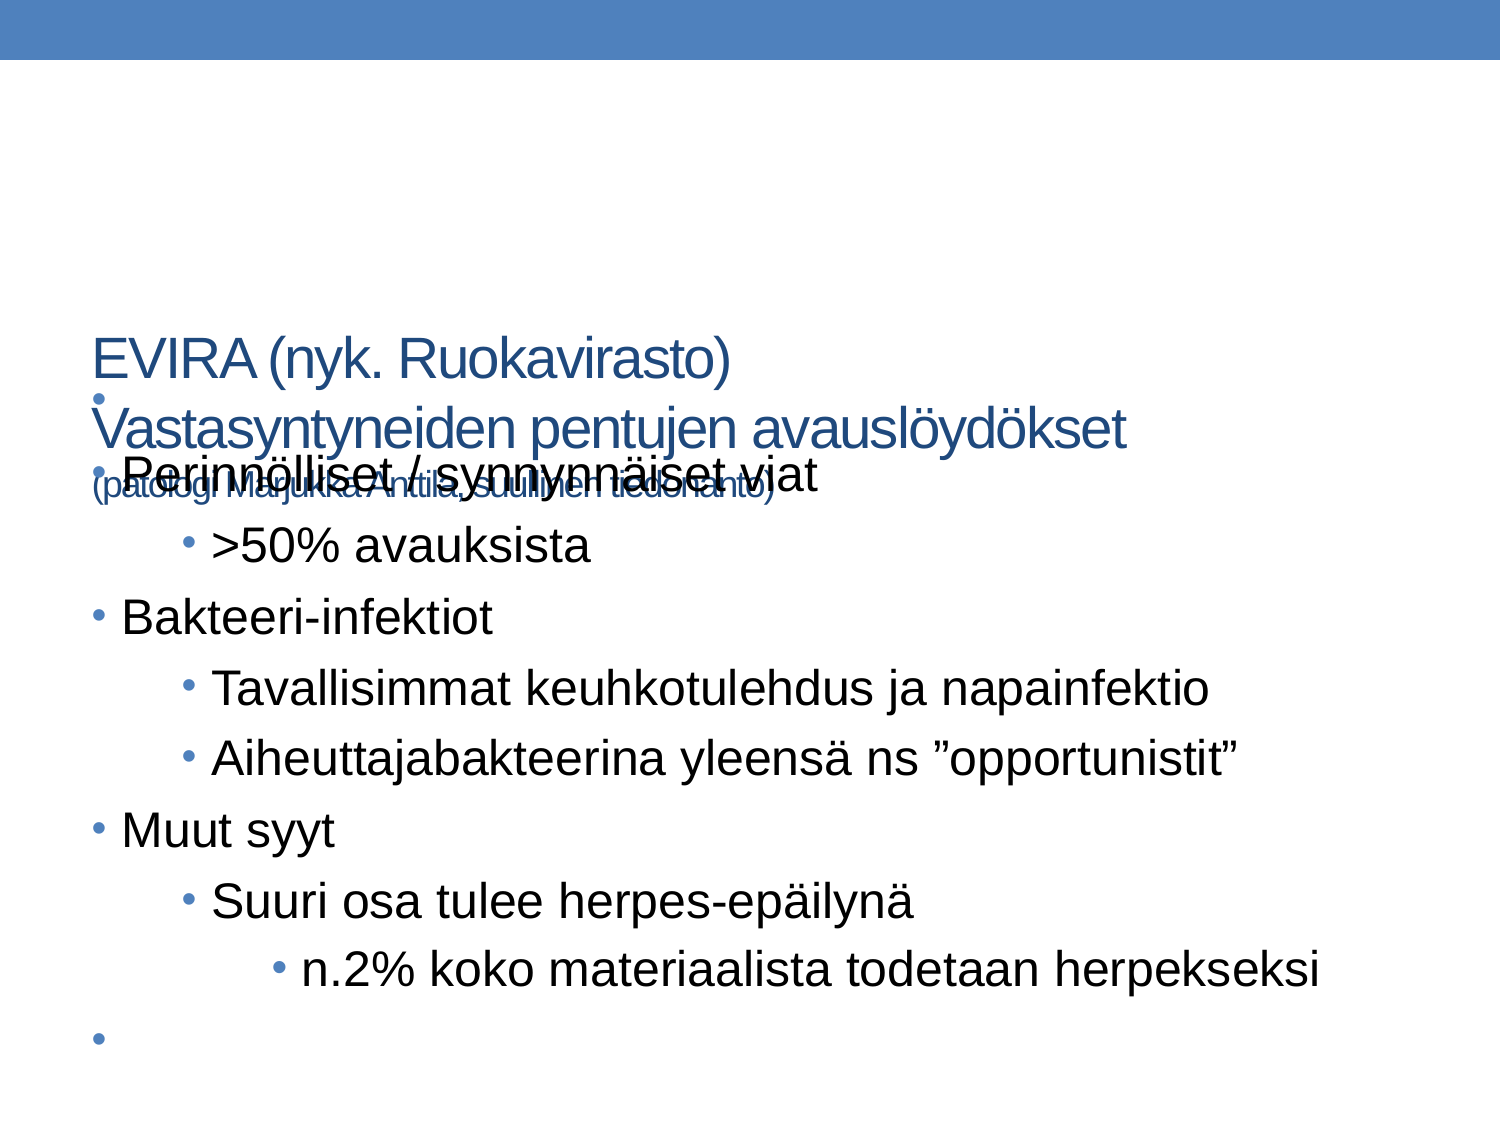

# EVIRA (nyk. Ruokavirasto) Vastasyntyneiden pentujen avauslöydökset (patologi Marjukka Anttila, suullinen tiedonanto)
Perinnölliset / synnynnäiset viat
>50% avauksista
Bakteeri-infektiot
Tavallisimmat keuhkotulehdus ja napainfektio
Aiheuttajabakteerina yleensä ns ”opportunistit”
Muut syyt
Suuri osa tulee herpes-epäilynä
n.2% koko materiaalista todetaan herpekseksi